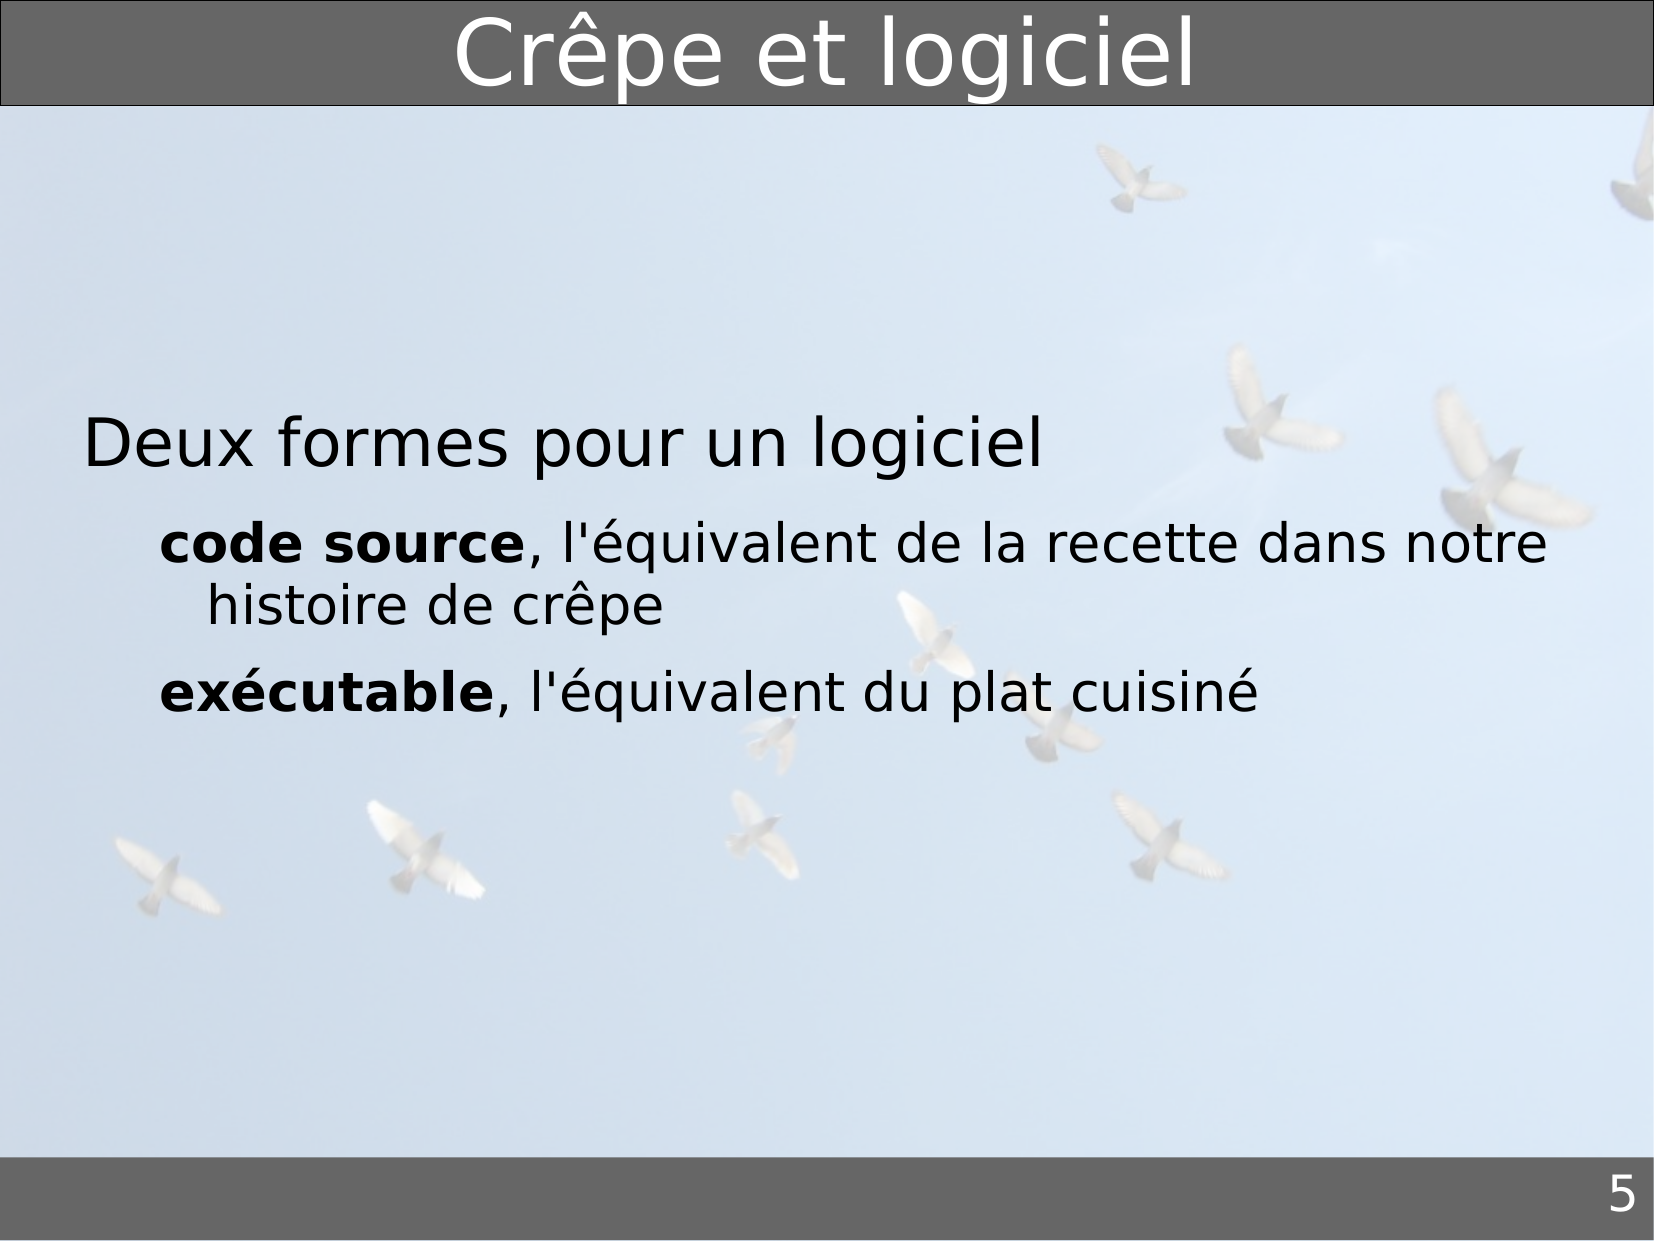

# Crêpe et logiciel
Deux formes pour un logiciel
code source, l'équivalent de la recette dans notre histoire de crêpe
exécutable, l'équivalent du plat cuisiné